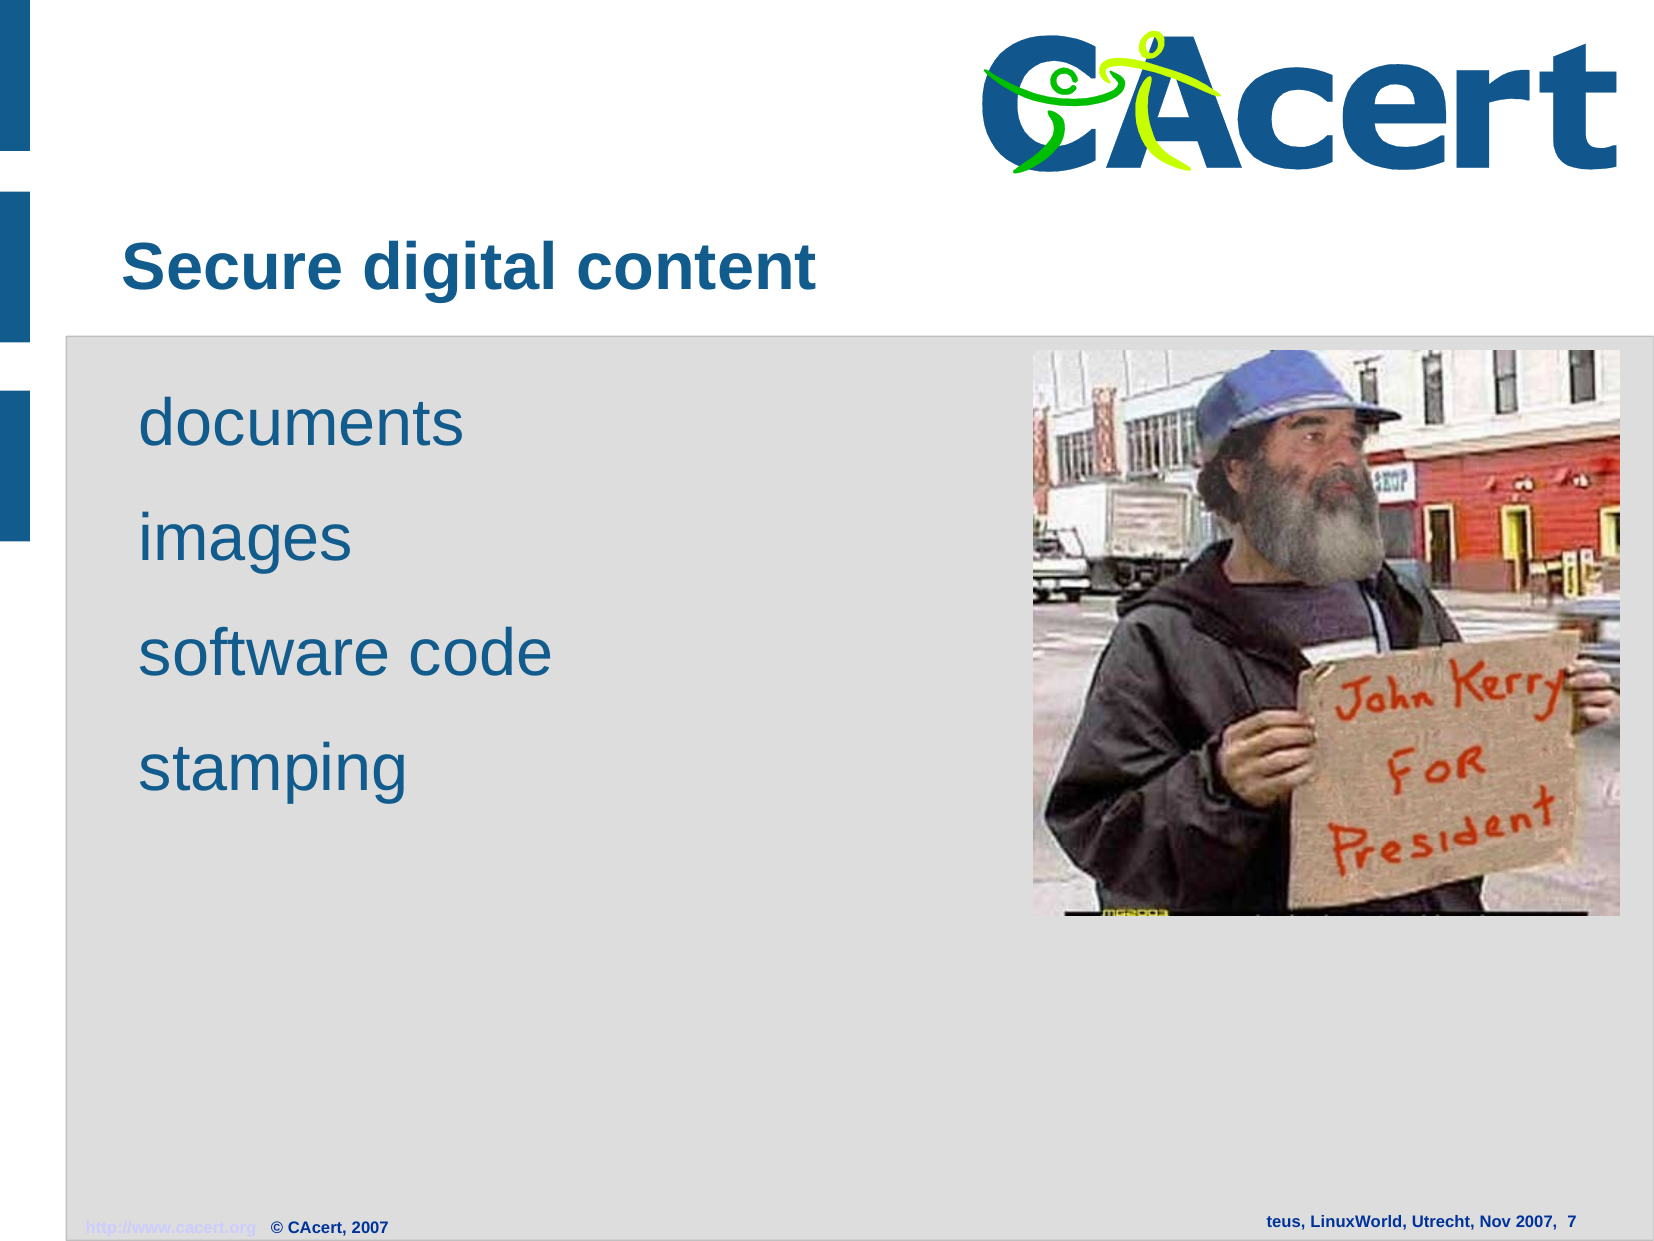

# Secure digital content
documents
images
software code
stamping